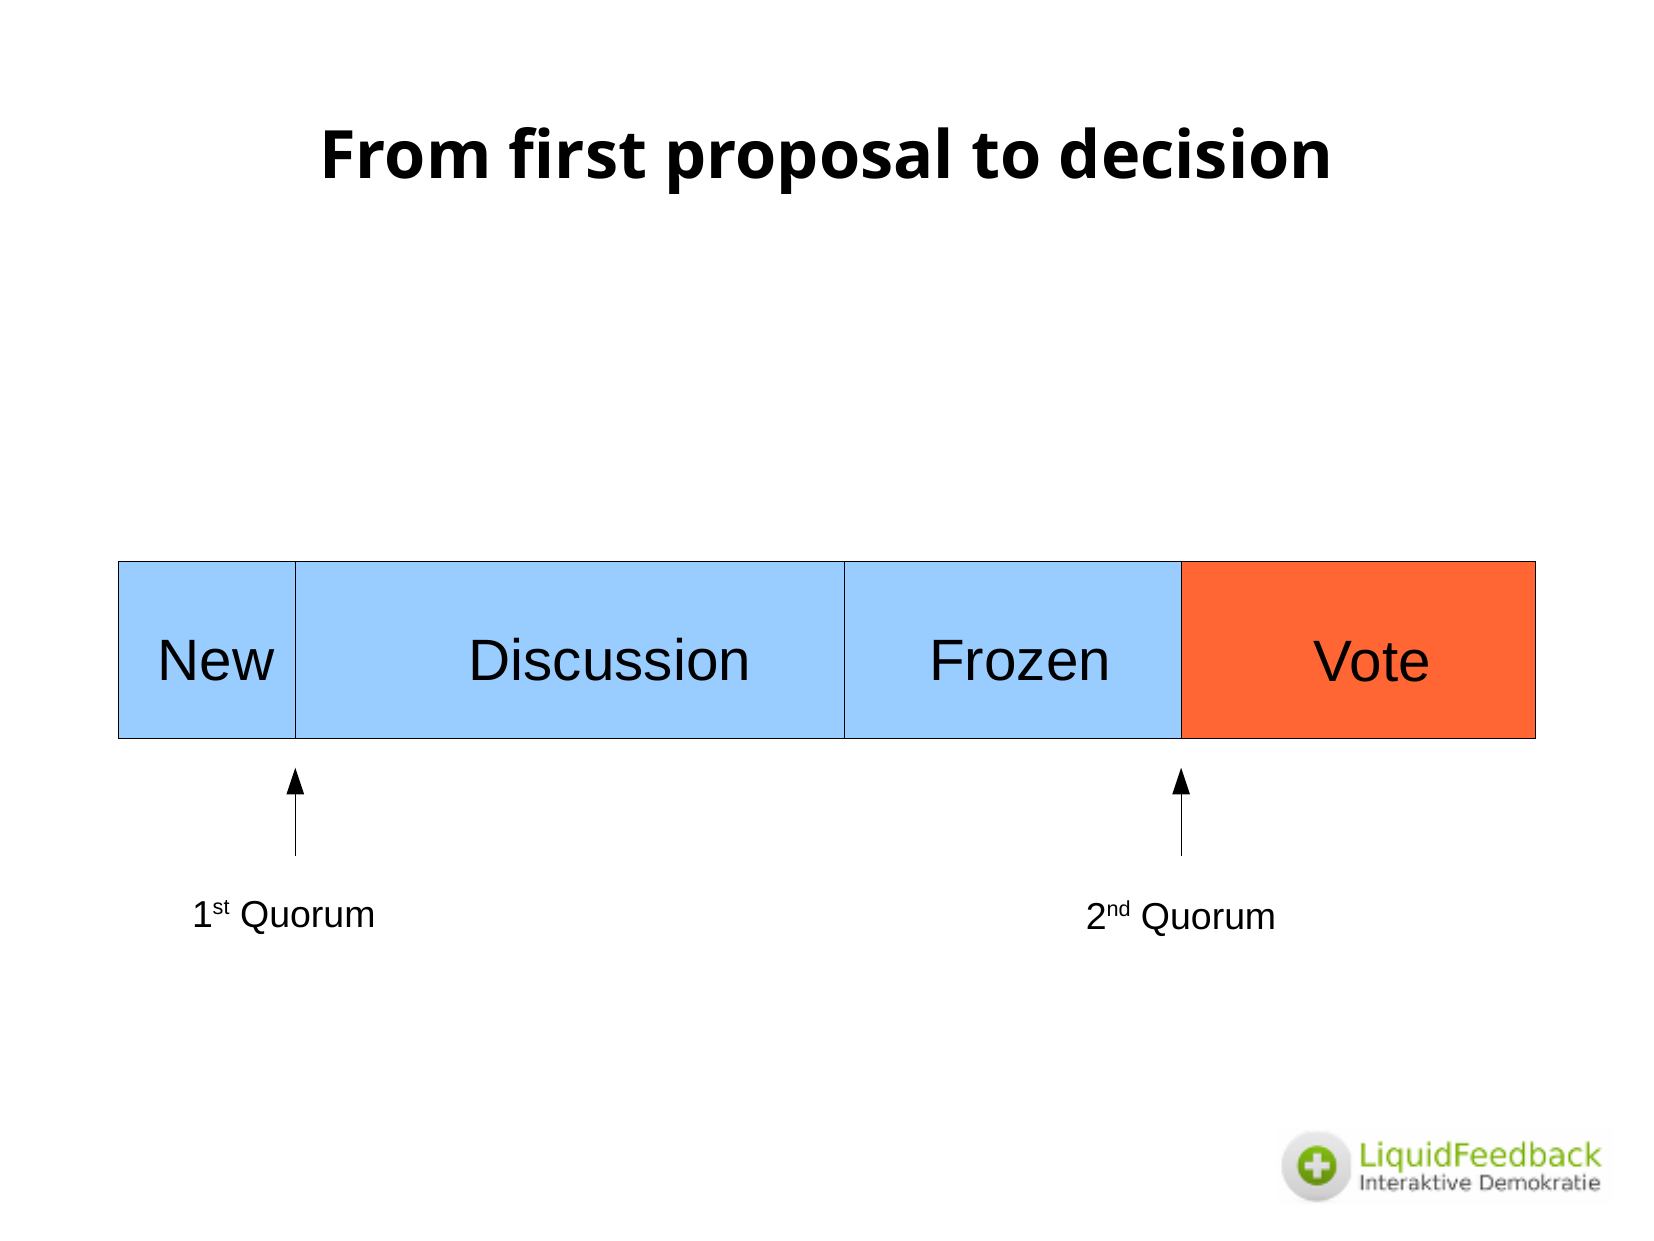

# From first proposal to decision
New Discussion Frozen
Vote
1st Quorum
2nd Quorum